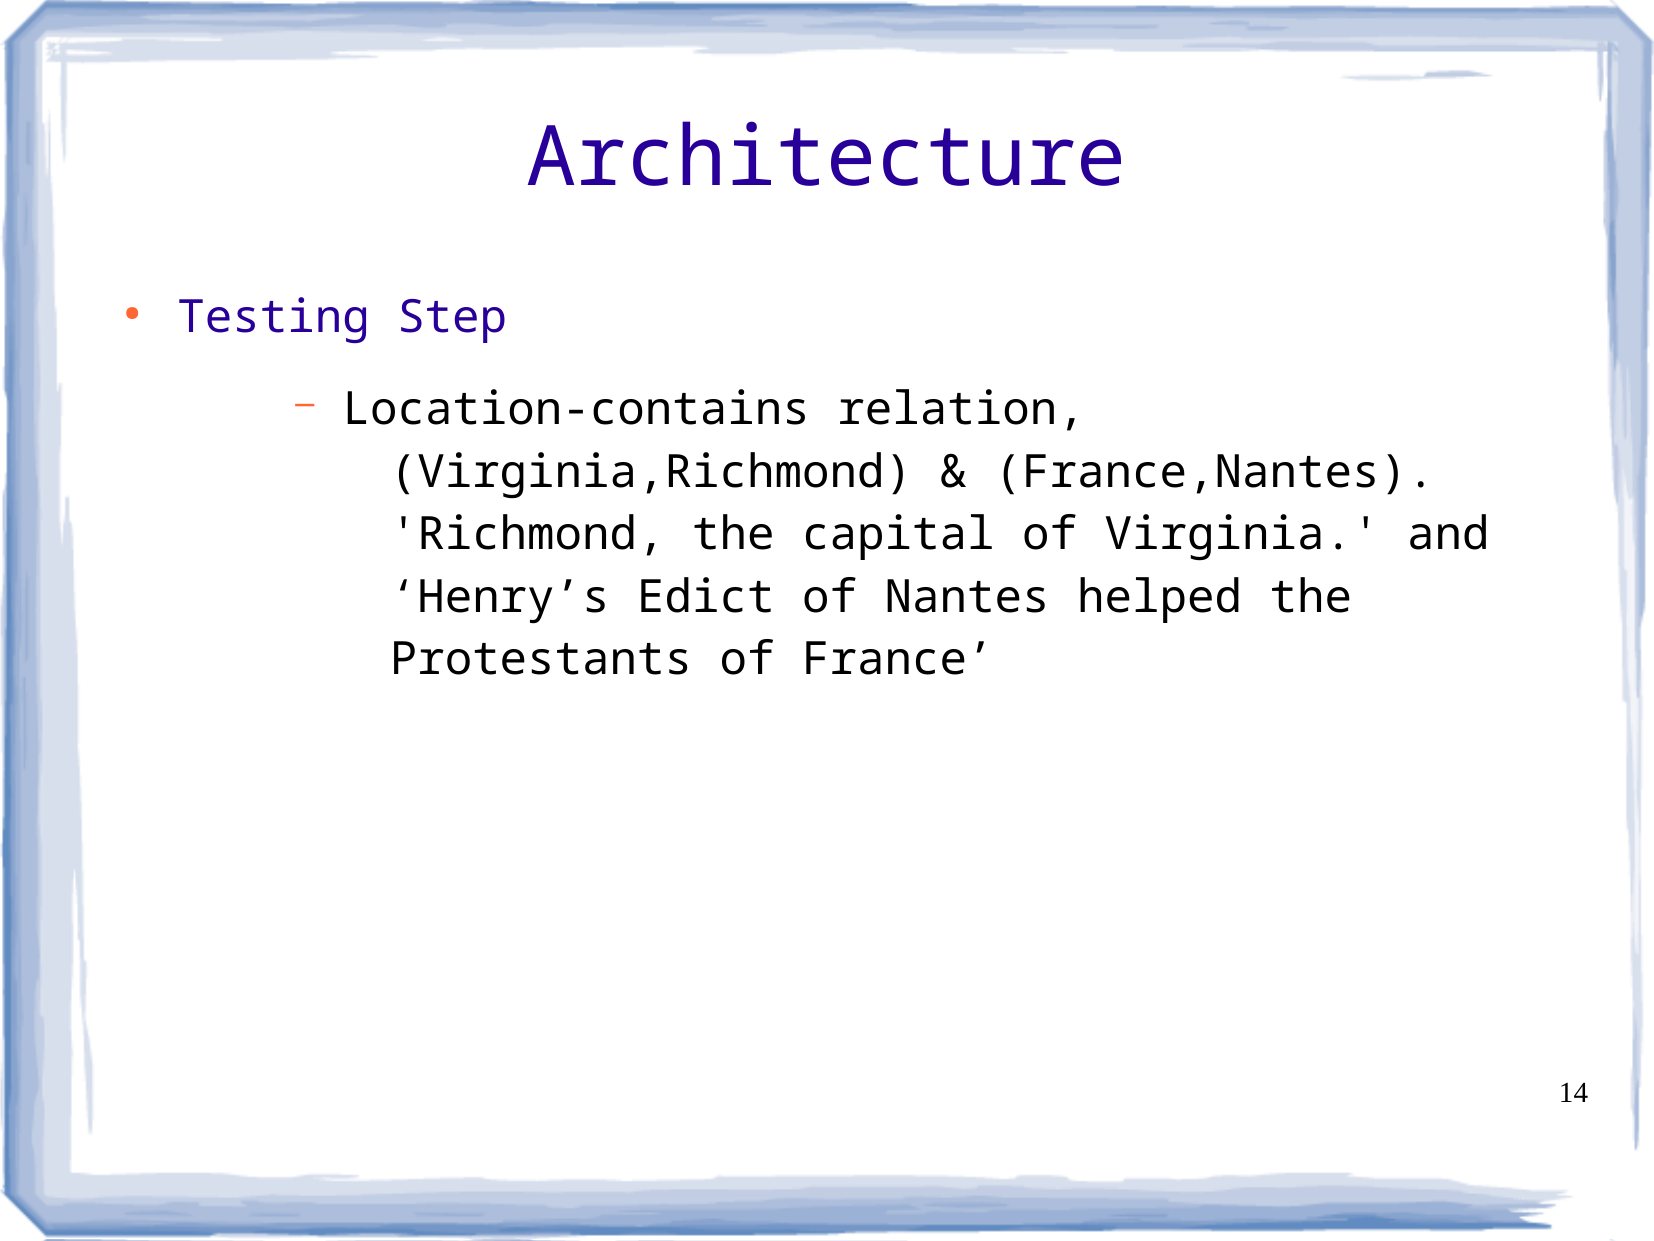

# Architecture
Testing Step
Location-contains relation,(Virginia,Richmond) & (France,Nantes). 'Richmond, the capital of Virginia.' and ‘Henry’s Edict of Nantes helped the Protestants of France’
14